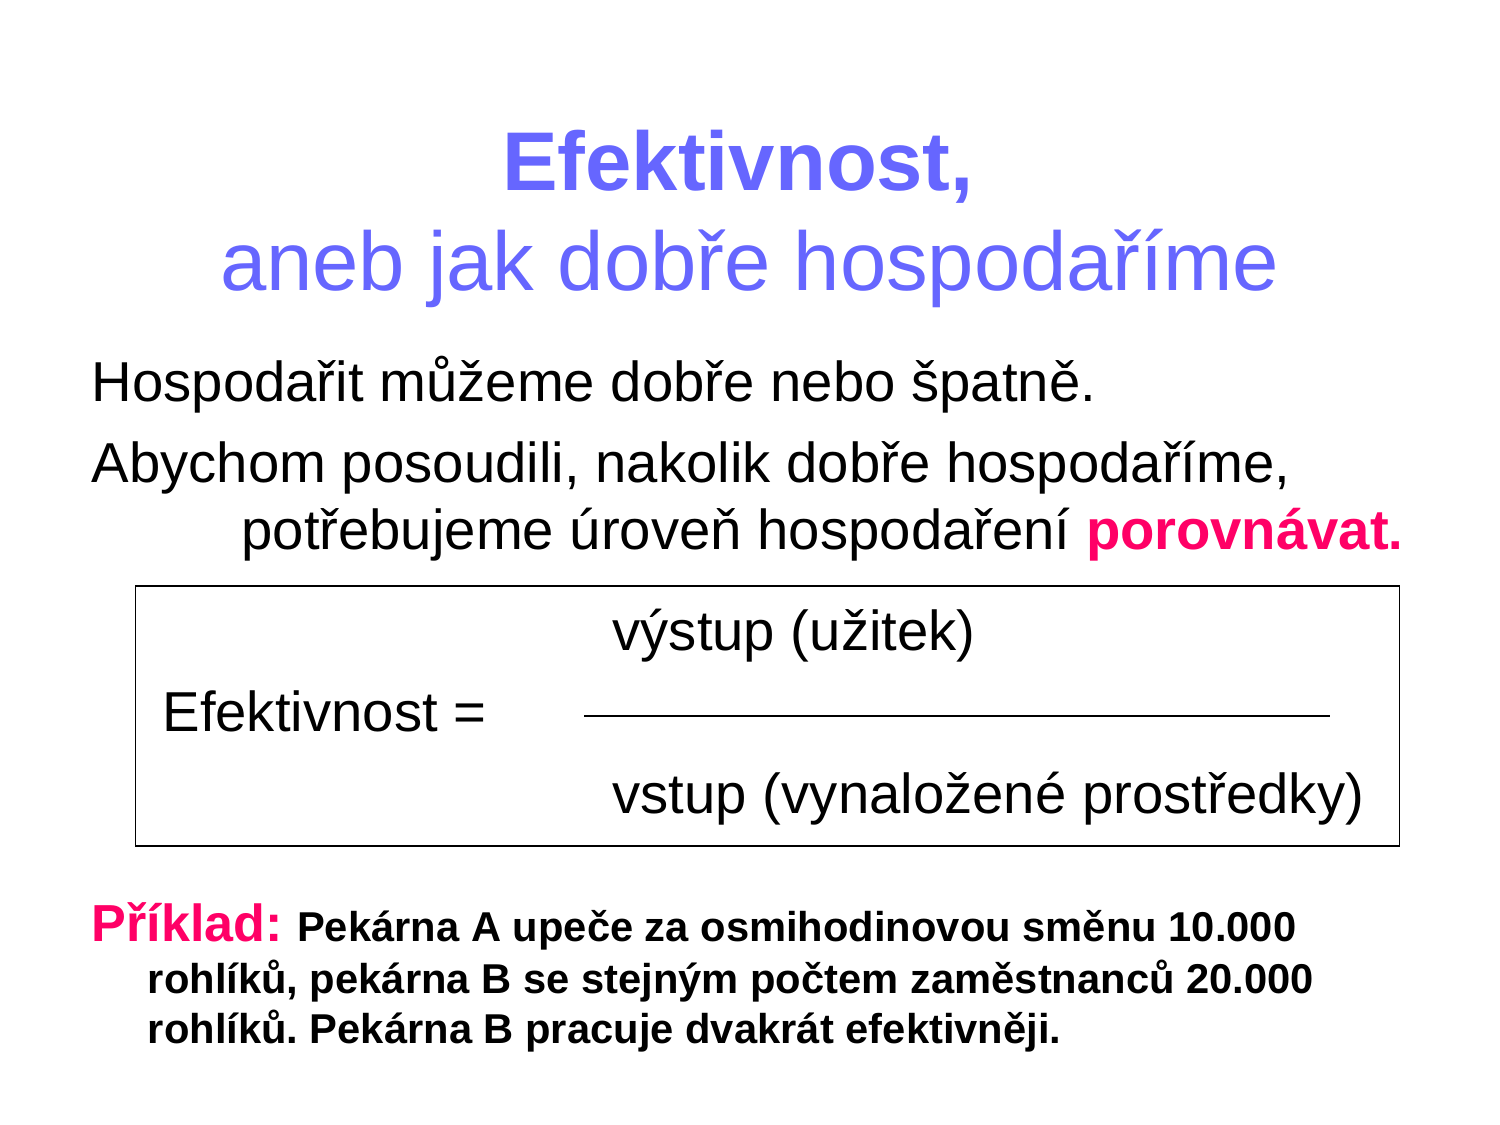

# Efektivnost, aneb jak dobře hospodaříme
Hospodařit můžeme dobře nebo špatně.
Abychom posoudili, nakolik dobře hospodaříme, 	potřebujeme úroveň hospodaření porovnávat.
				výstup (užitek)
Efektivnost =
				vstup (vynaložené prostředky)
Příklad: Pekárna A upeče za osmihodinovou směnu 10.000 rohlíků, pekárna B se stejným počtem zaměstnanců 20.000 rohlíků. Pekárna B pracuje dvakrát efektivněji.